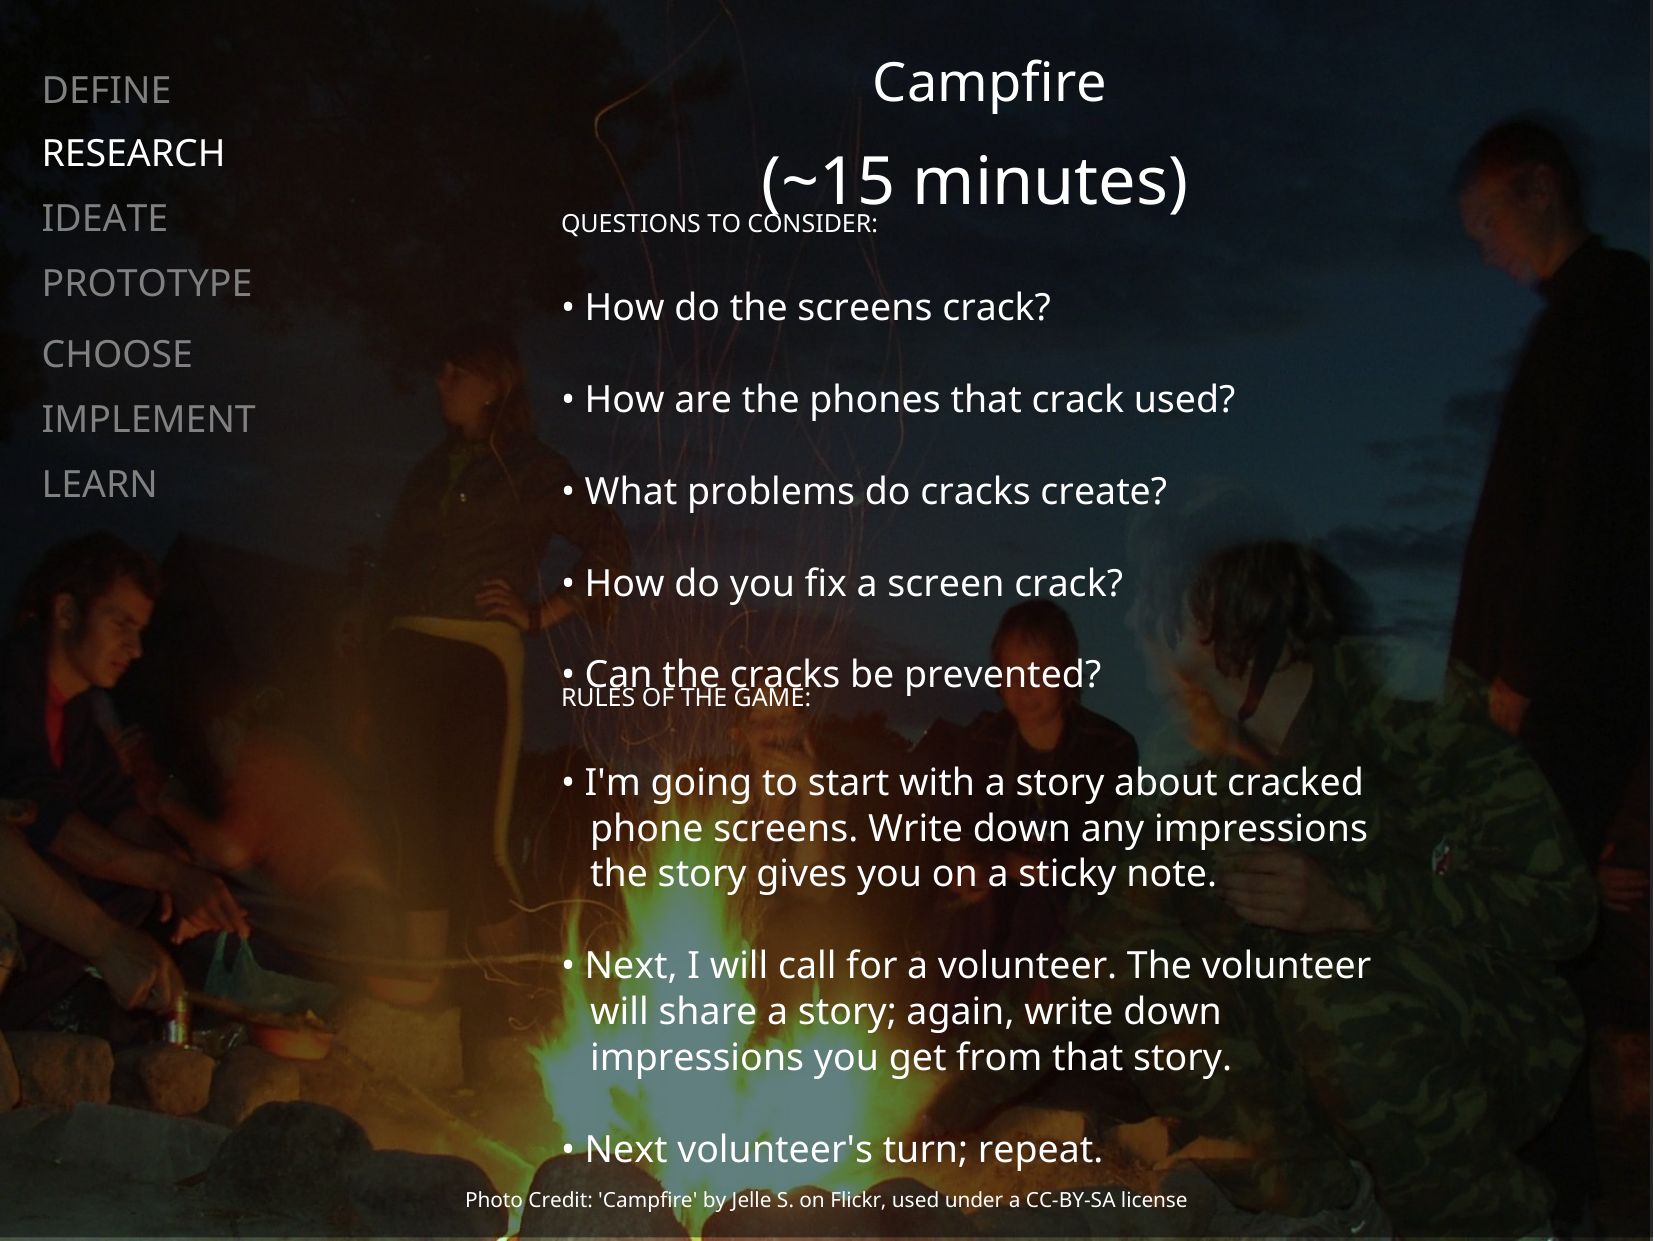

# DEFINE
Campfire
(~15 minutes)
RESEARCH
IDEATE
QUESTIONS TO CONSIDER:
• How do the screens crack?
• How are the phones that crack used?
• What problems do cracks create?
• How do you fix a screen crack?
• Can the cracks be prevented?
PROTOTYPE
CHOOSE
IMPLEMENT
LEARN
RULES OF THE GAME:
• I'm going to start with a story about cracked
 phone screens. Write down any impressions
 the story gives you on a sticky note.
• Next, I will call for a volunteer. The volunteer
 will share a story; again, write down
 impressions you get from that story.
• Next volunteer's turn; repeat.
Photo Credit: 'Campfire' by Jelle S. on Flickr, used under a CC-BY-SA license